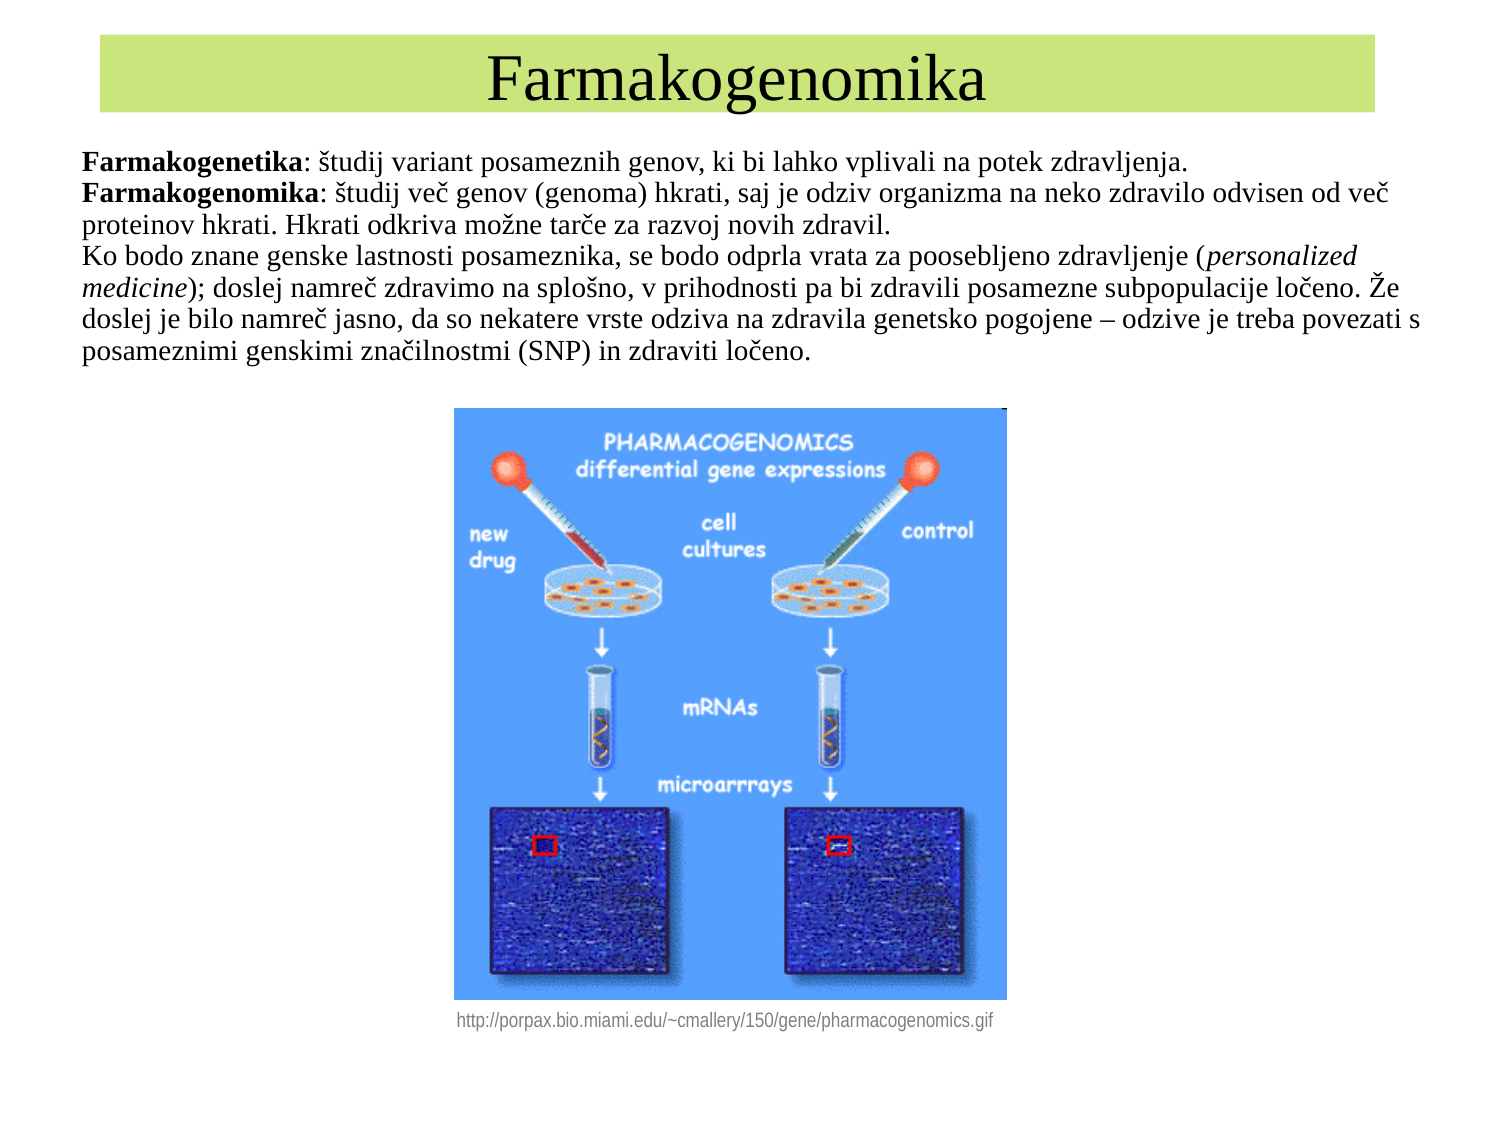

# Farmakogenomika
Farmakogenetika: študij variant posameznih genov, ki bi lahko vplivali na potek zdravljenja. Farmakogenomika: študij več genov (genoma) hkrati, saj je odziv organizma na neko zdravilo odvisen od več proteinov hkrati. Hkrati odkriva možne tarče za razvoj novih zdravil.
Ko bodo znane genske lastnosti posameznika, se bodo odprla vrata za poosebljeno zdravljenje (personalized medicine); doslej namreč zdravimo na splošno, v prihodnosti pa bi zdravili posamezne subpopulacije ločeno. Že doslej je bilo namreč jasno, da so nekatere vrste odziva na zdravila genetsko pogojene – odzive je treba povezati s posameznimi genskimi značilnostmi (SNP) in zdraviti ločeno.
http://porpax.bio.miami.edu/~cmallery/150/gene/pharmacogenomics.gif